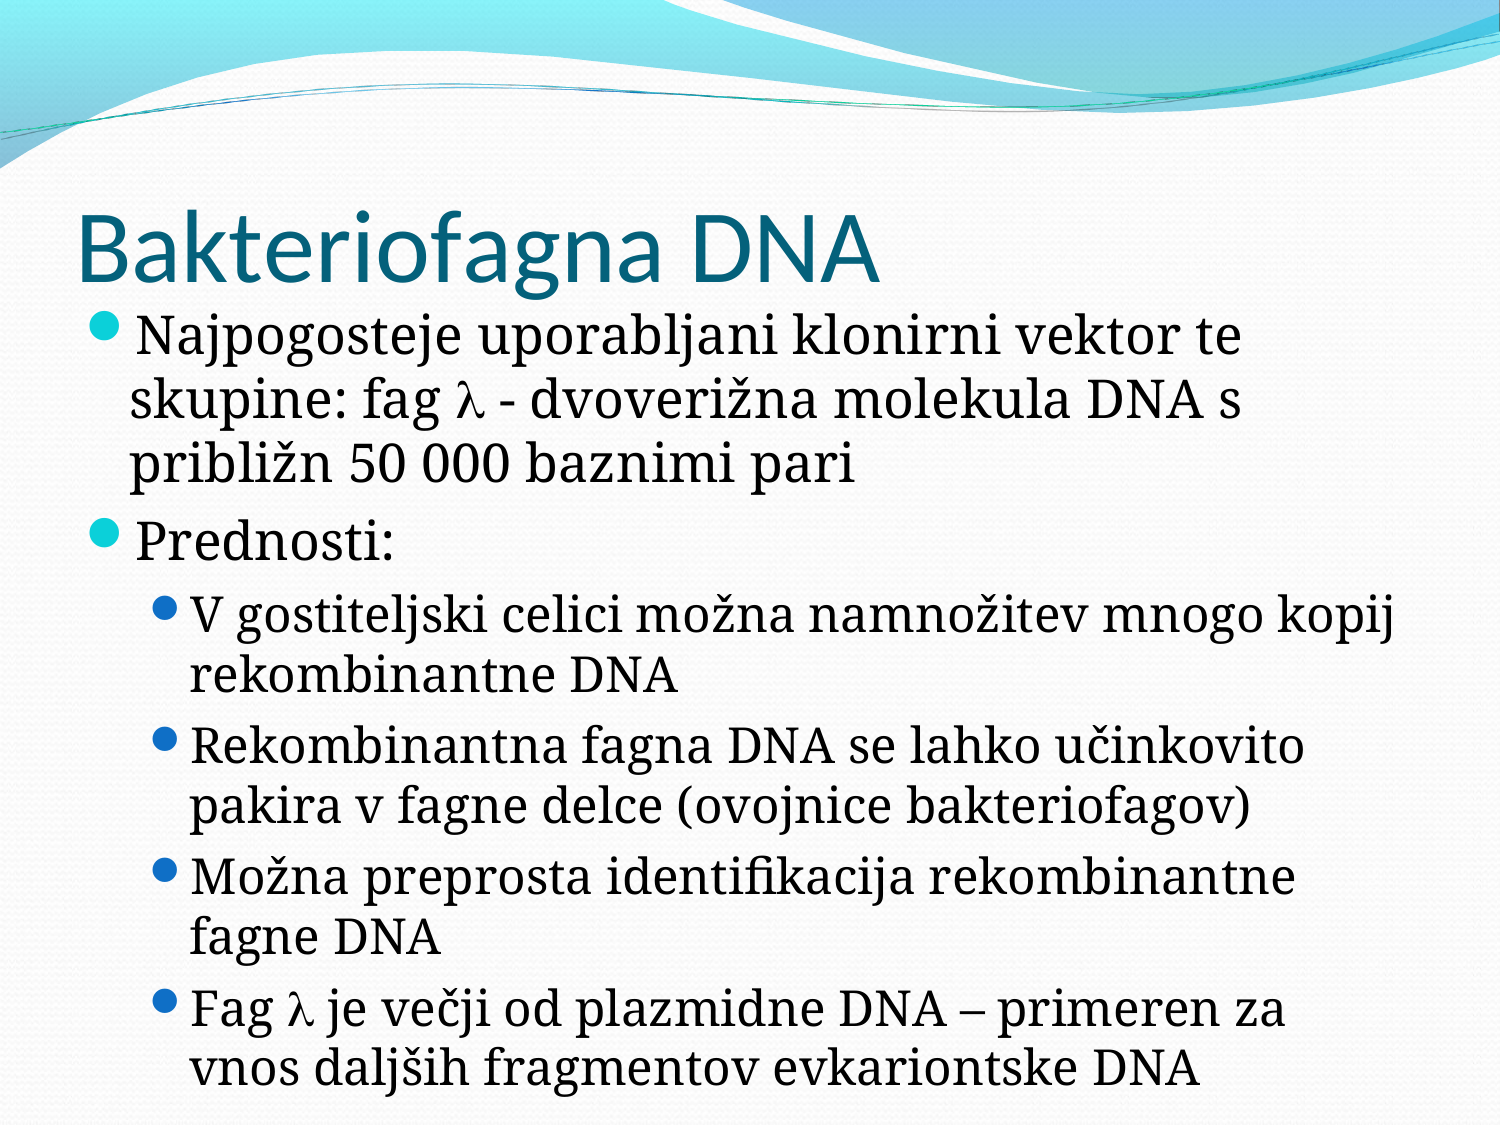

# Bakteriofagna DNA
Najpogosteje uporabljani klonirni vektor te skupine: fag  - dvoverižna molekula DNA s približn 50 000 baznimi pari
Prednosti:
V gostiteljski celici možna namnožitev mnogo kopij rekombinantne DNA
Rekombinantna fagna DNA se lahko učinkovito pakira v fagne delce (ovojnice bakteriofagov)
Možna preprosta identifikacija rekombinantne fagne DNA
Fag  je večji od plazmidne DNA – primeren za vnos daljših fragmentov evkariontske DNA